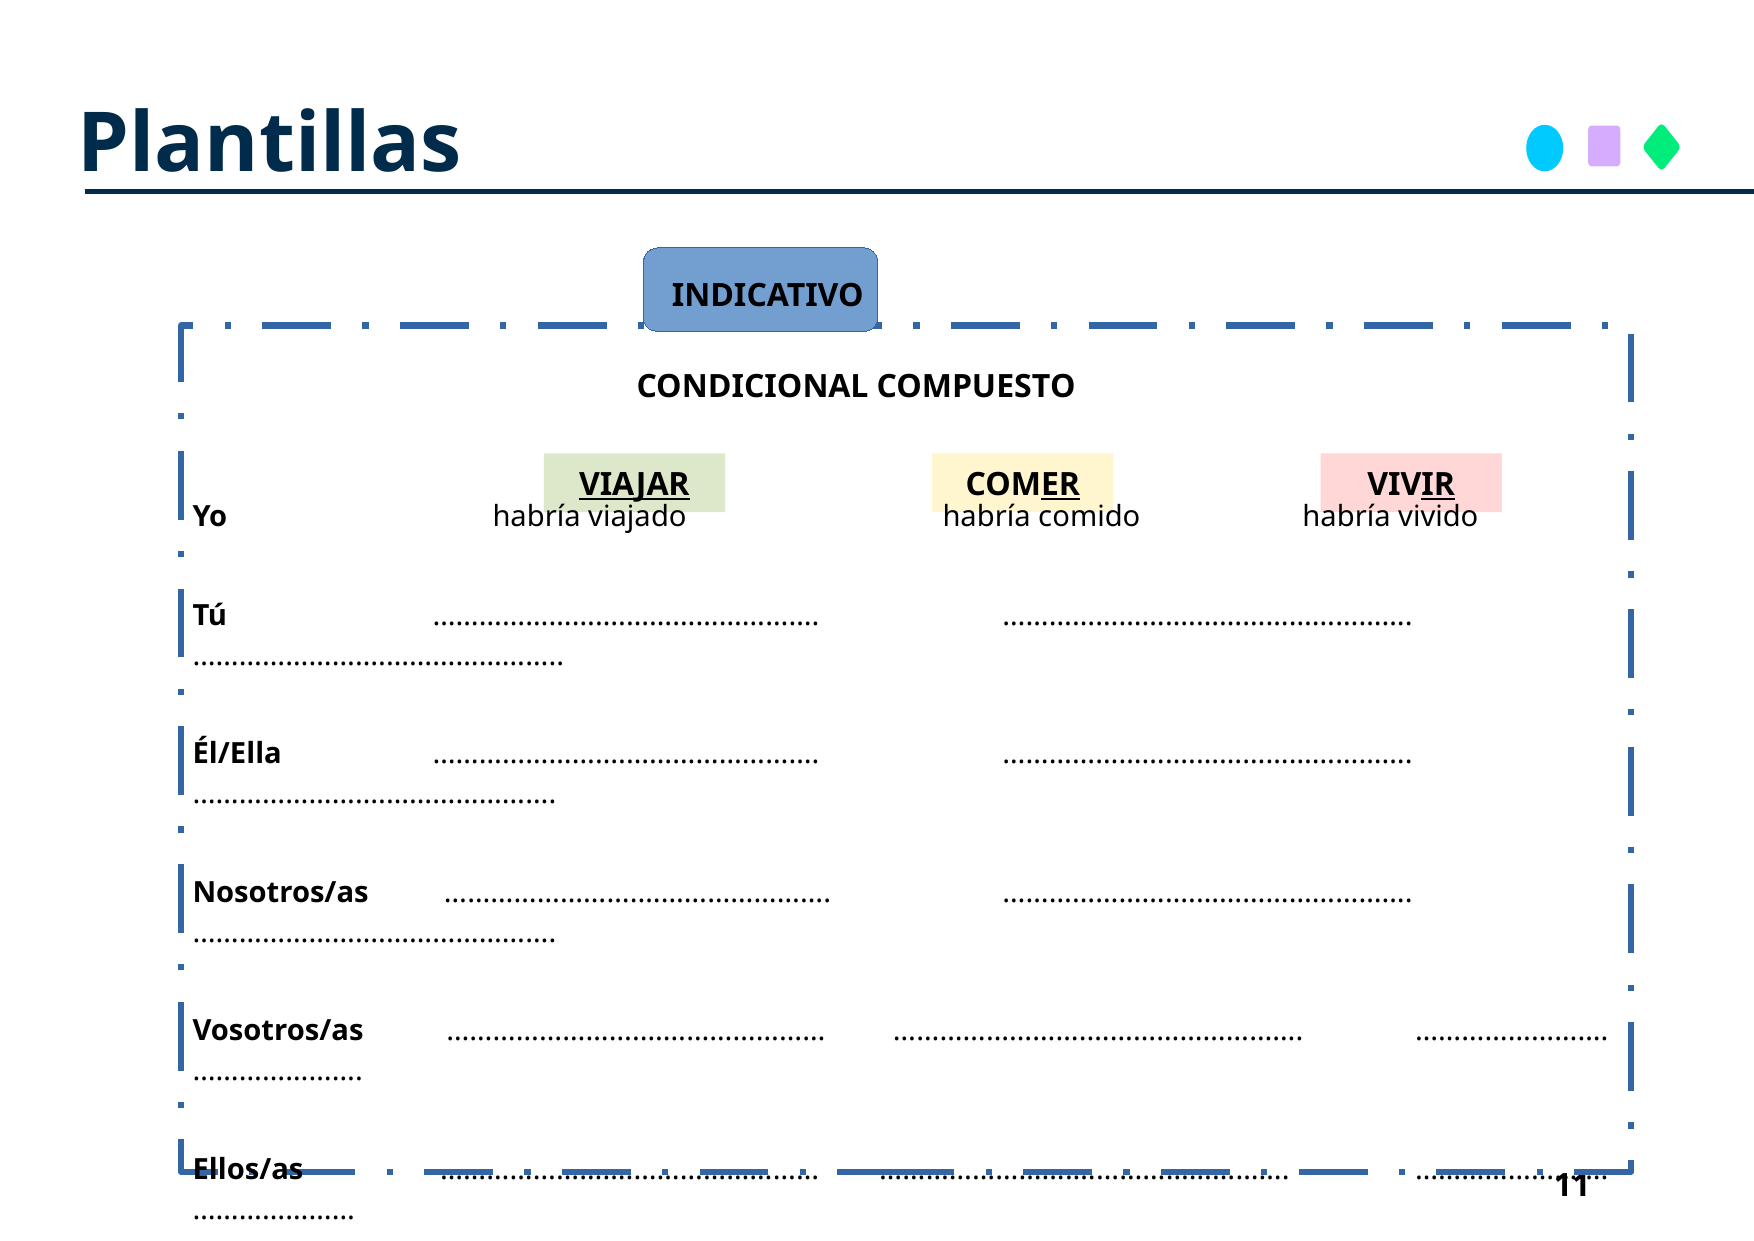

# Plantillas
INDICATIVO
CONDICIONAL COMPUESTO
VIAJAR
COMER
VIVIR
Yo	 	habría viajado		habría comido	 habría vivido
Tú	 …………………….…………………….	 …………………….……………………….	 …………………….…………………..
Él/Ella	 …………………….…………………….	 …………………….……………………….	 …………………….………………….
Nosotros/as …………………….…………………….	 …………………….……………………….	 …………………….………………….
Vosotros/as …………………….…………………… …………………….……………………….	 …………………….………………….
Ellos/as	 …………………….…………………… …………………….……………………….	 …………………….…………………